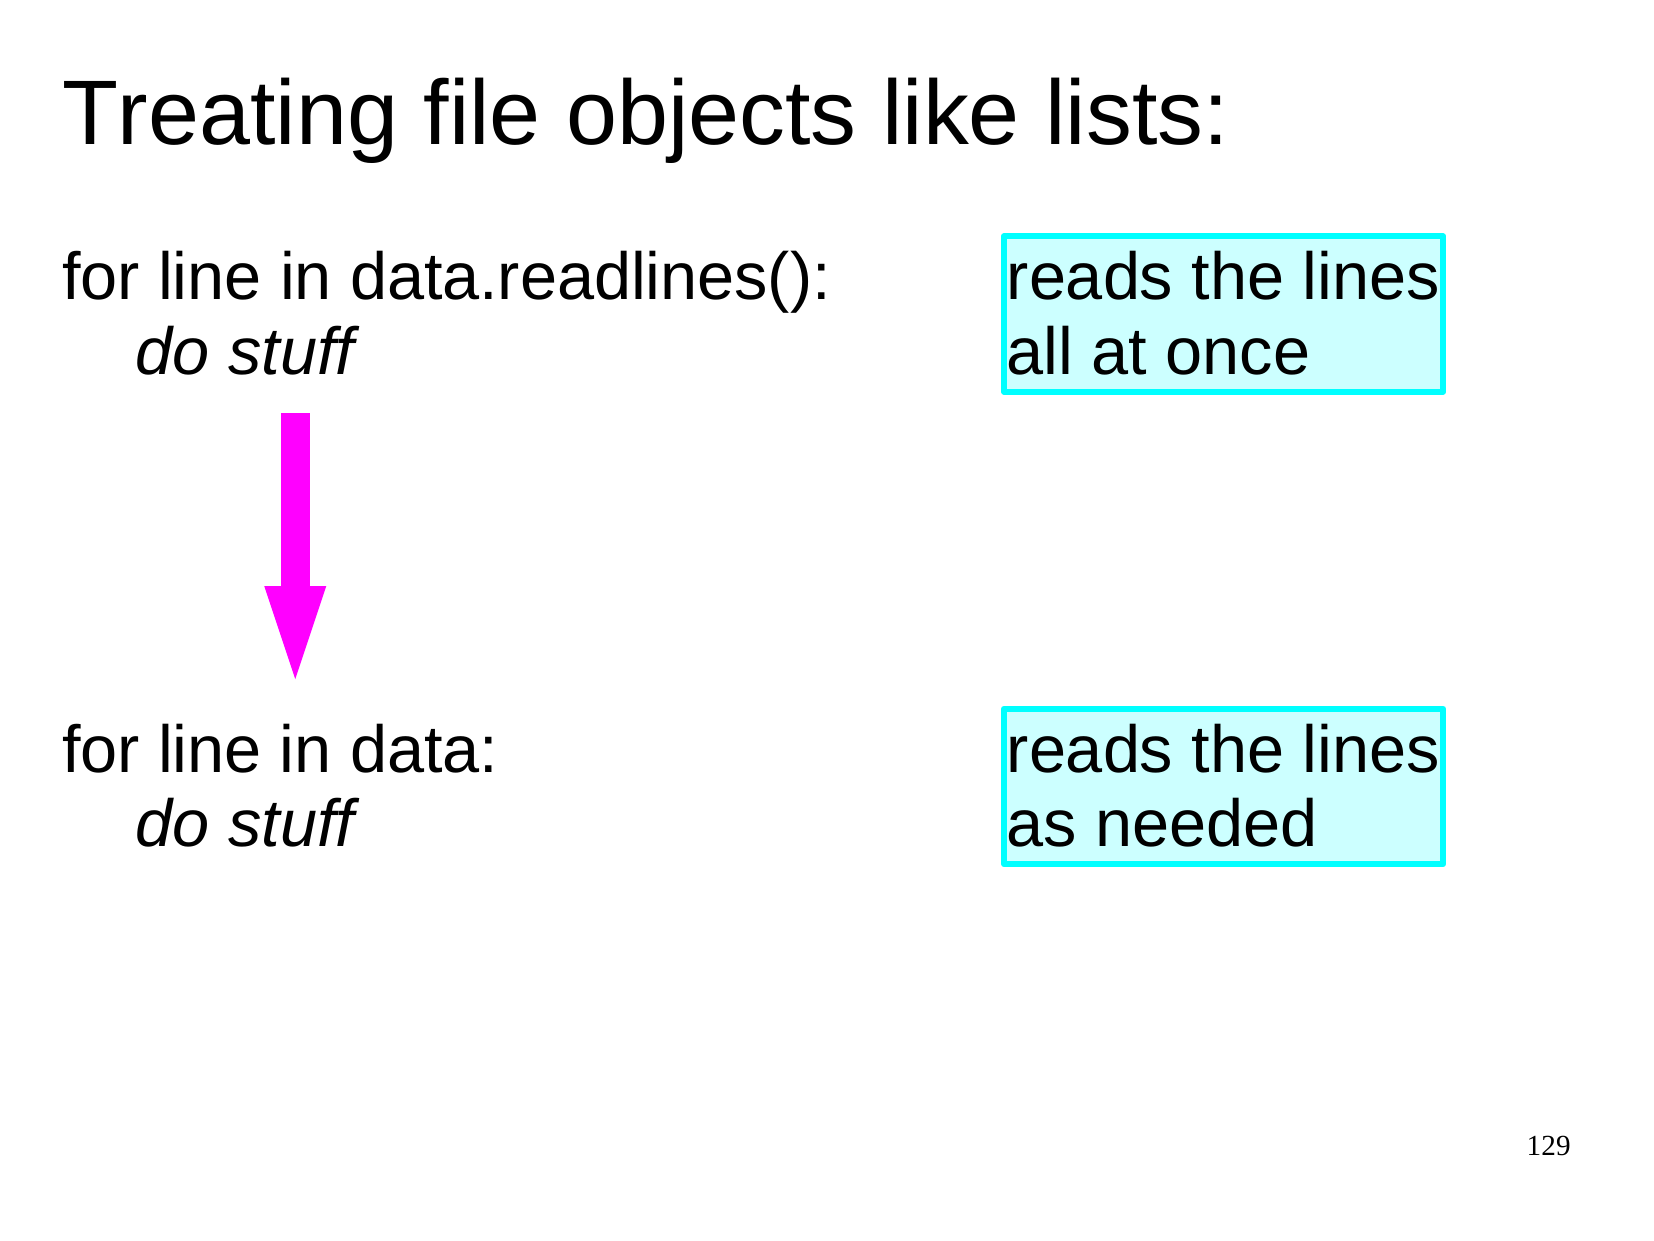

Treating file objects like lists:
for line in data.readlines():
	do stuff
reads the lines
all at once
reads the lines
as needed
for line in data:
	do stuff
129